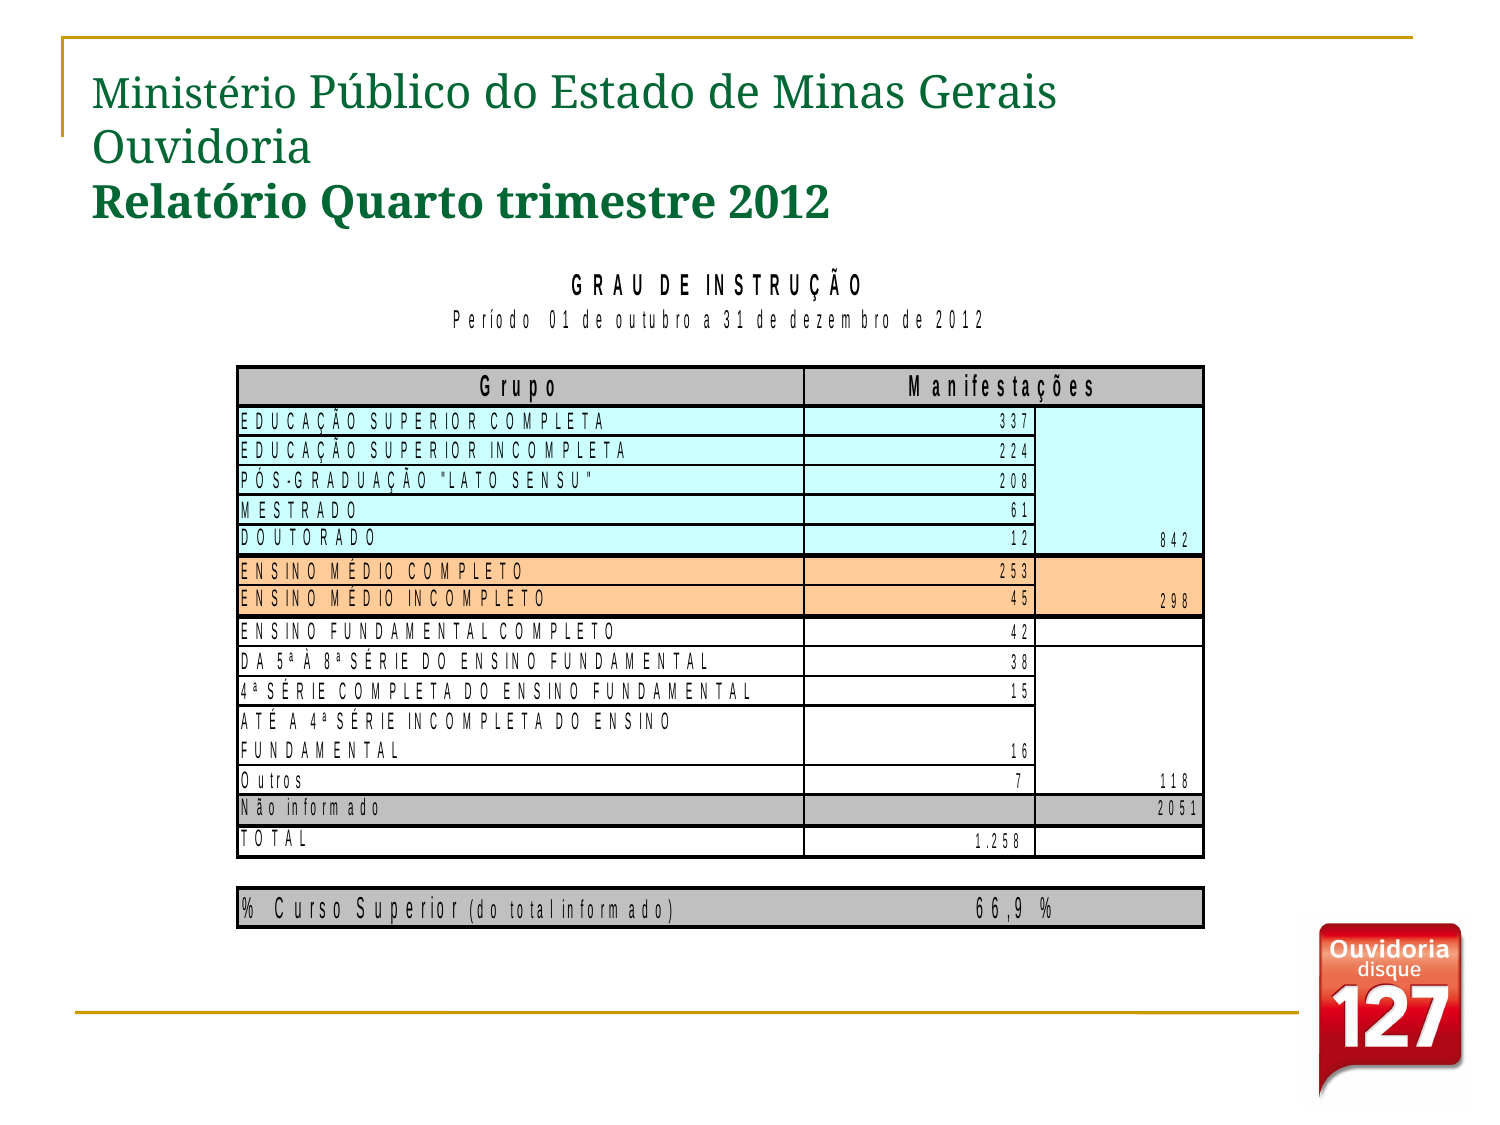

Ministério Público do Estado de Minas Gerais
Ouvidoria
Relatório Quarto trimestre 2012